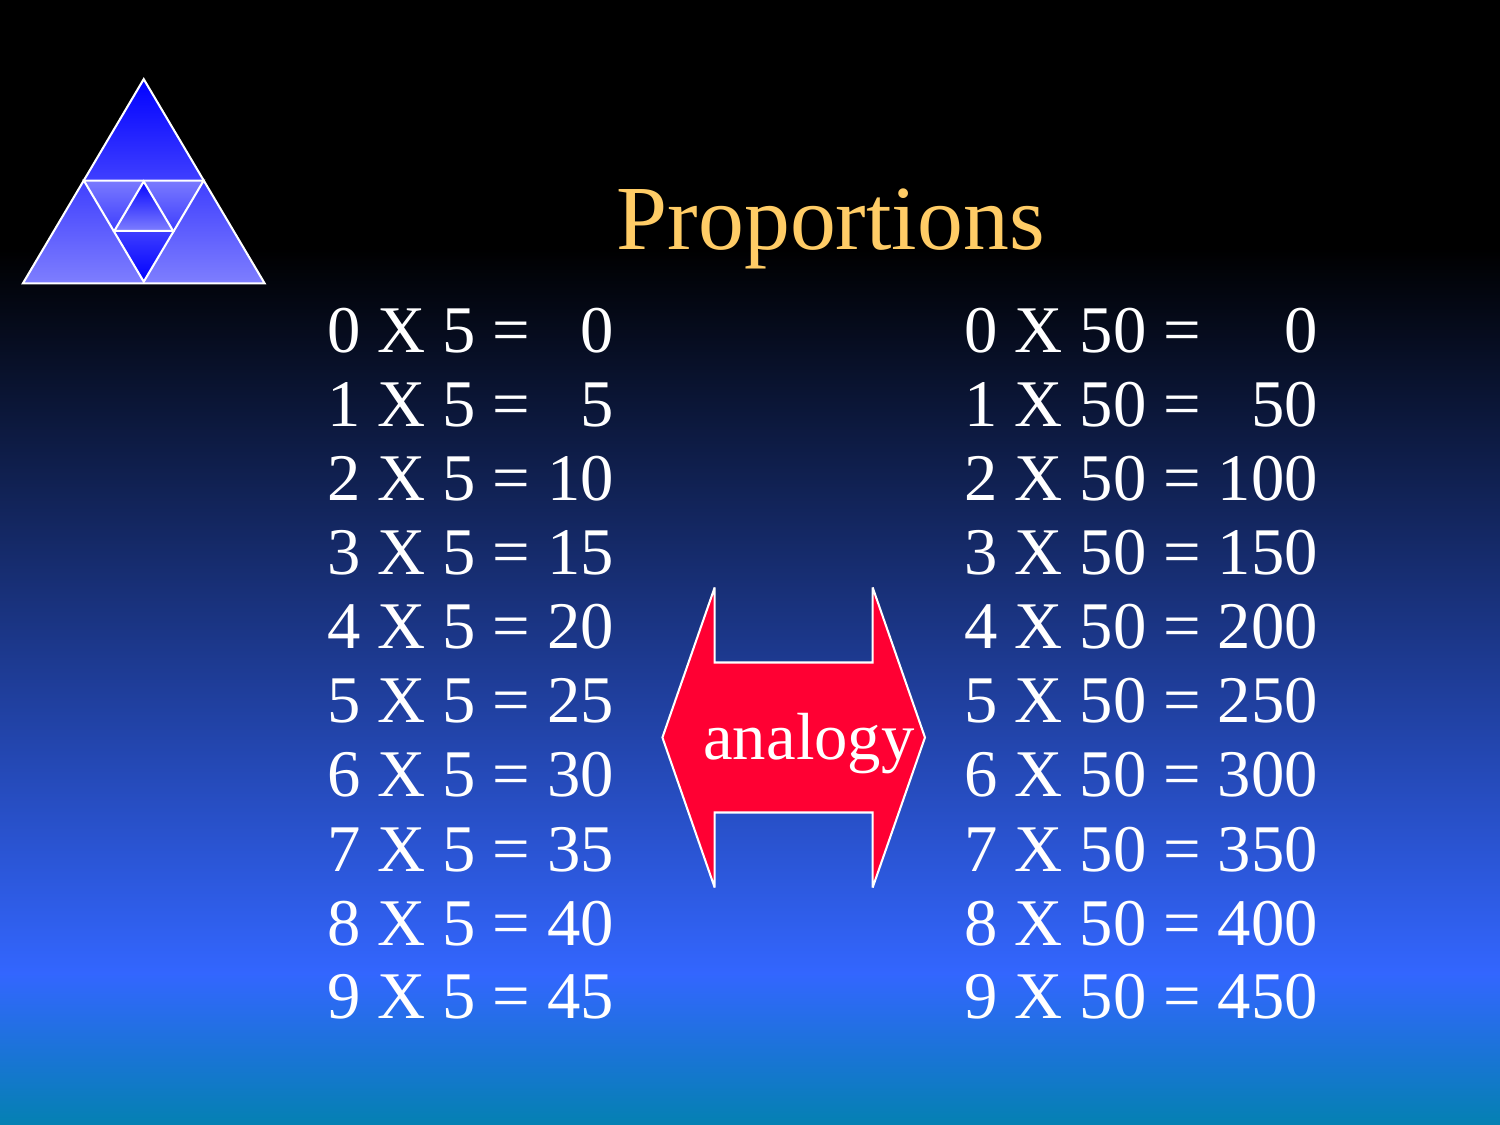

# Proportions
0 X 5 = 0
1 X 5 = 5
2 X 5 = 10
3 X 5 = 15
4 X 5 = 20
5 X 5 = 25
6 X 5 = 30
7 X 5 = 35
8 X 5 = 40
9 X 5 = 45
0 X 50 = 0
1 X 50 = 50
2 X 50 = 100
3 X 50 = 150
4 X 50 = 200
5 X 50 = 250
6 X 50 = 300
7 X 50 = 350
8 X 50 = 400
9 X 50 = 450
analogy